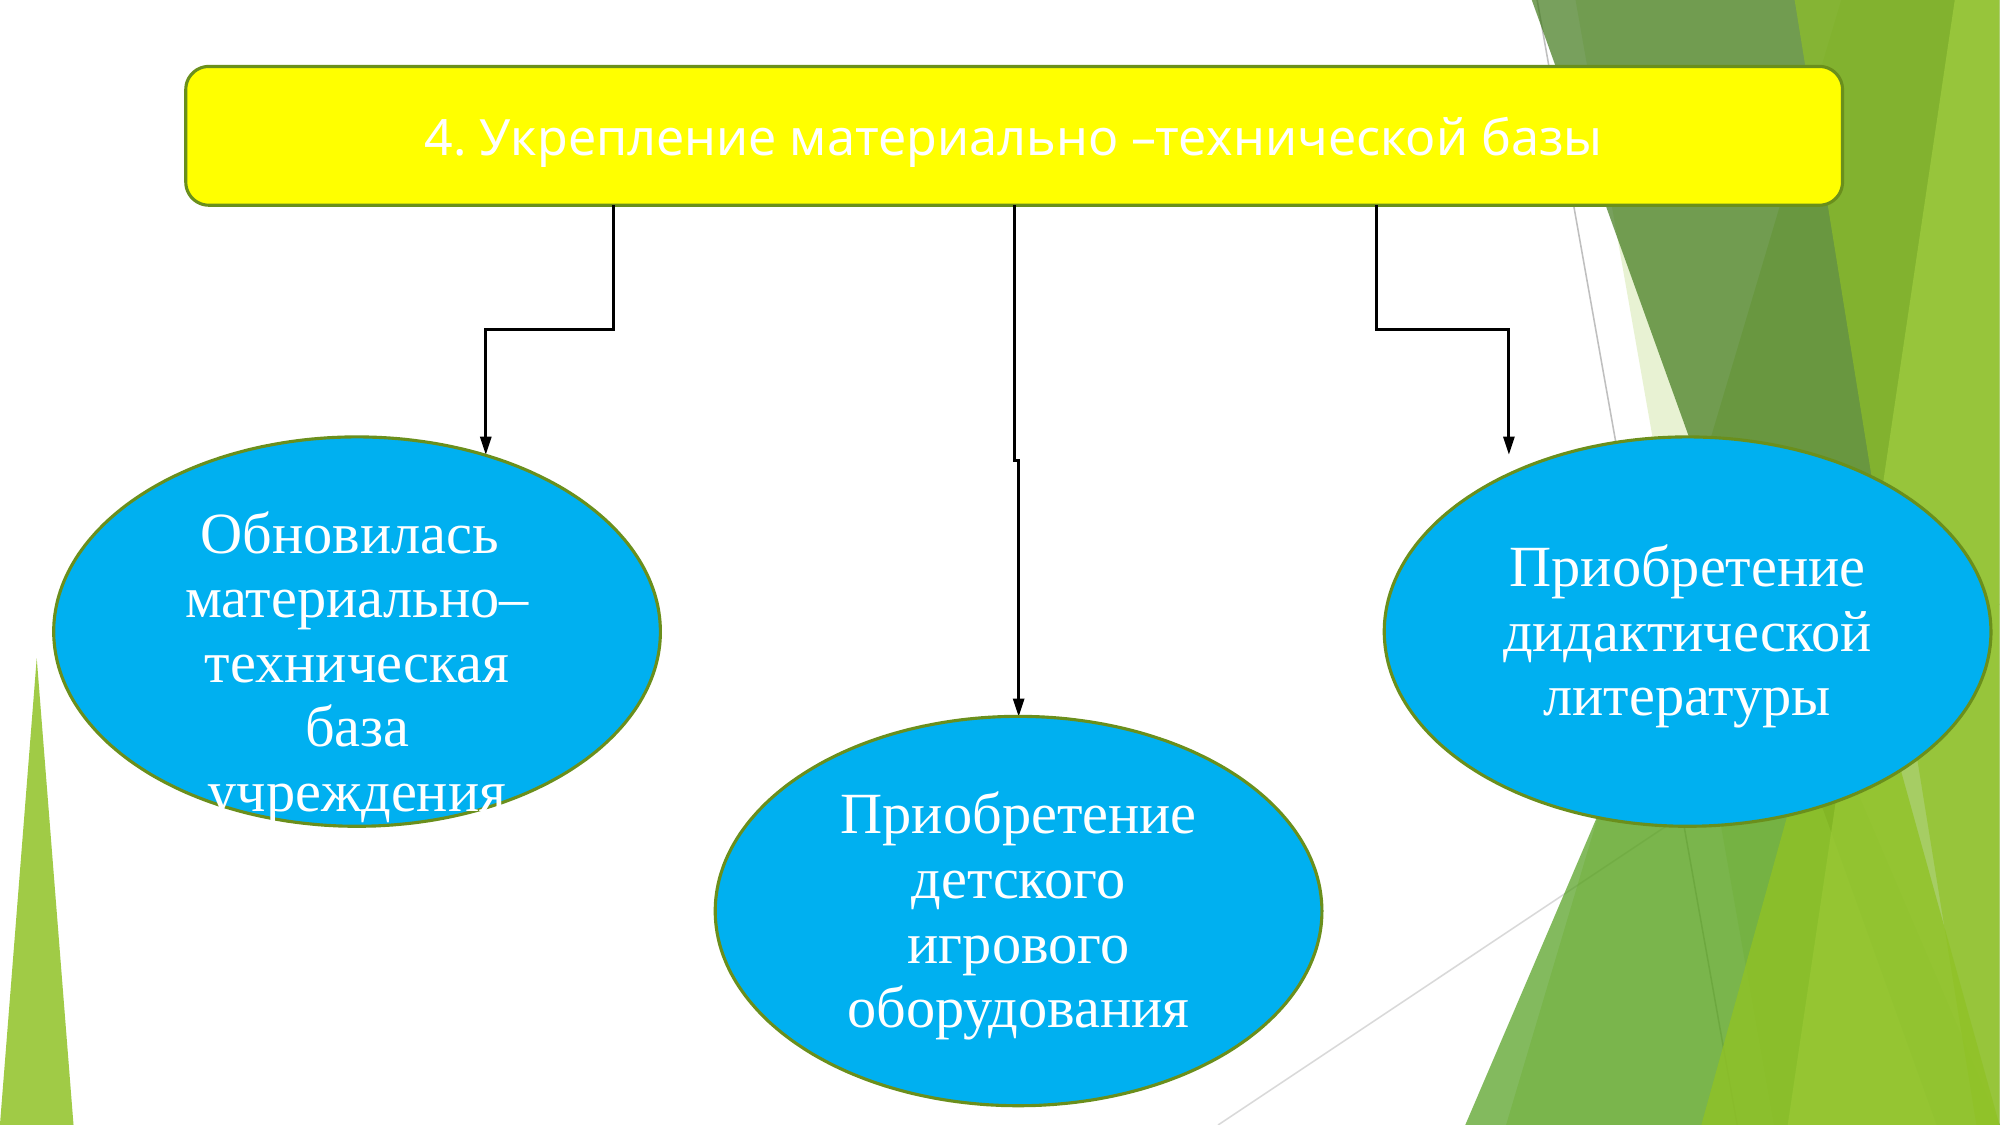

4. Укрепление материально –технической базы
Обновилась материально–техническая база учреждения
Приобретение дидактической литературы
Приобретение детского игрового оборудования